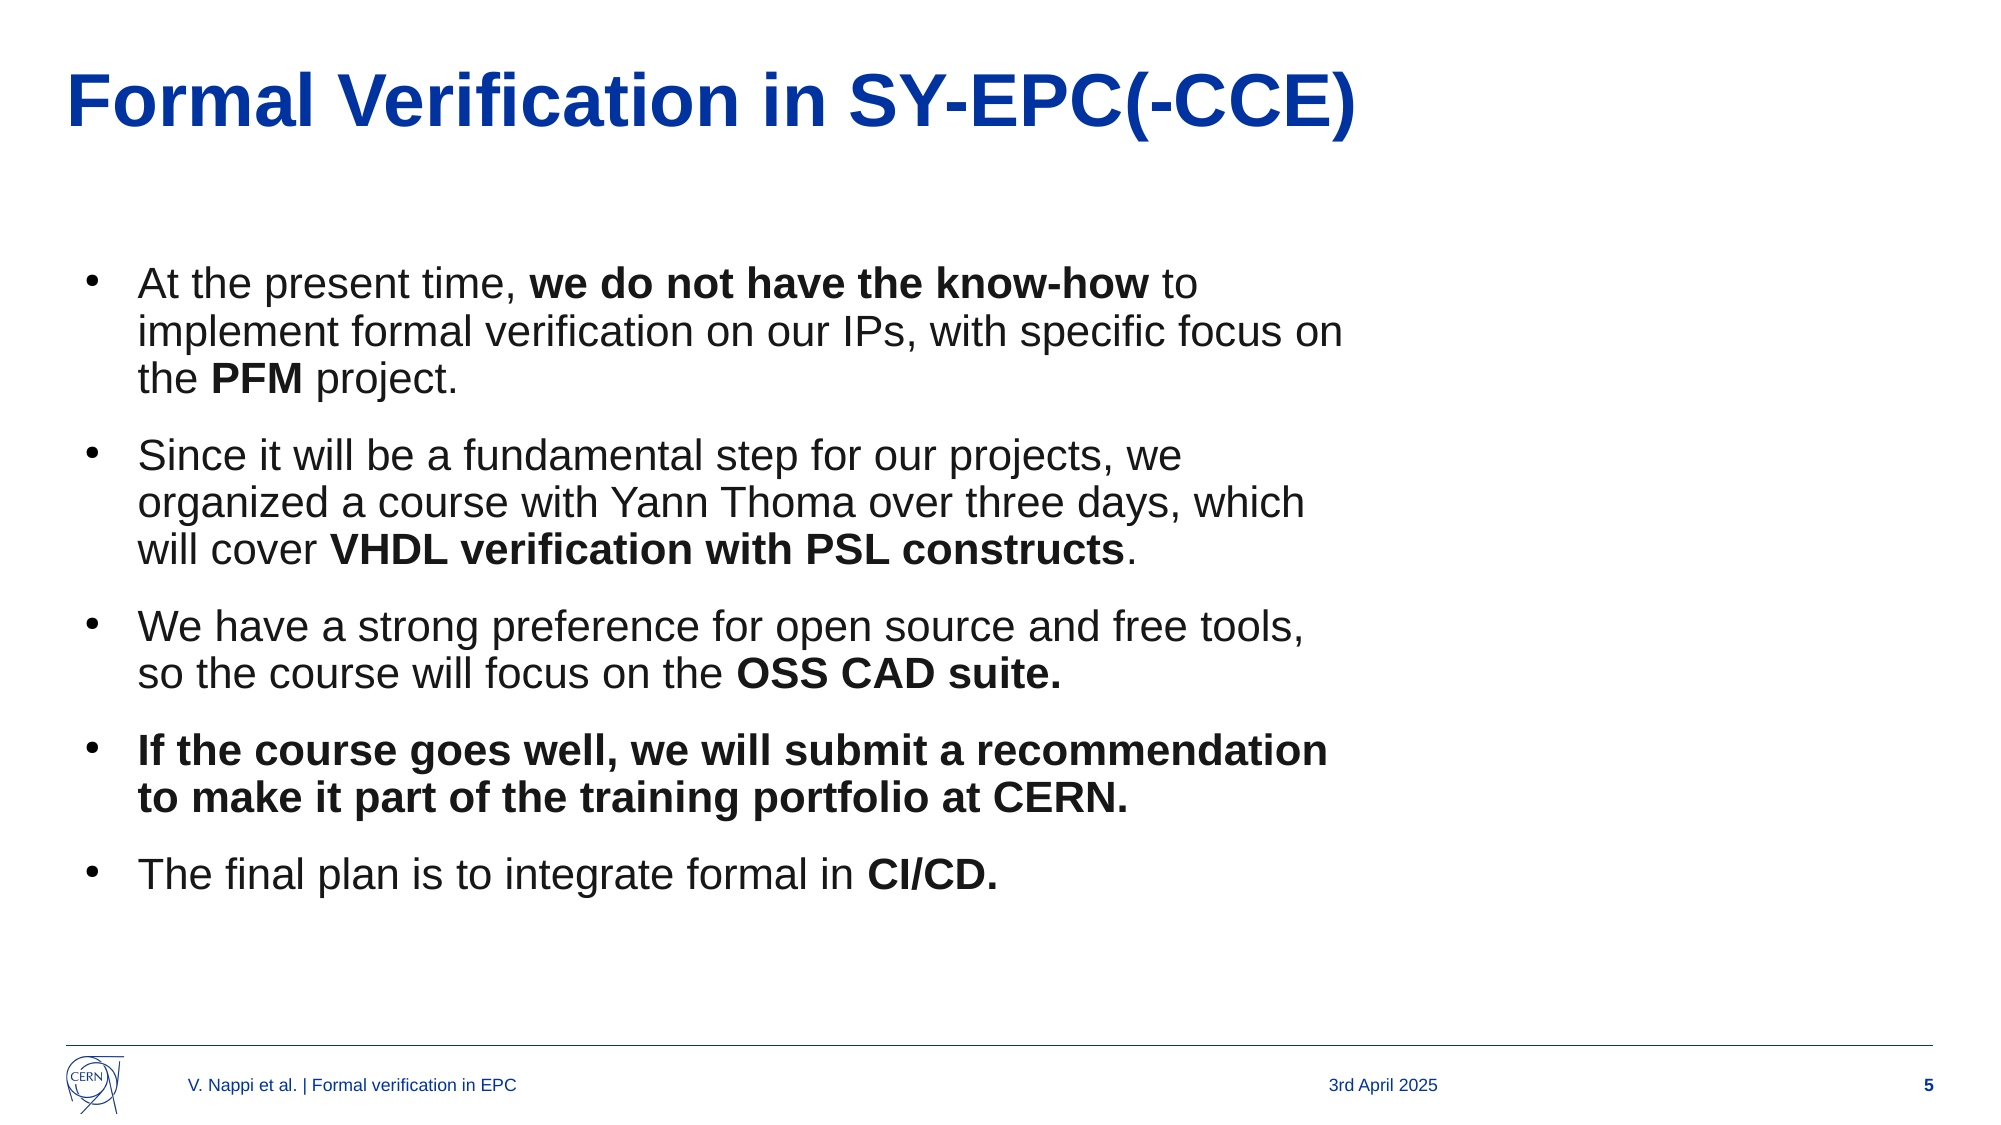

Formal Verification in SY-EPC(-CCE)
# At the present time, we do not have the know-how to implement formal verification on our IPs, with specific focus on the PFM project.
Since it will be a fundamental step for our projects, we organized a course with Yann Thoma over three days, which will cover VHDL verification with PSL constructs.
We have a strong preference for open source and free tools, so the course will focus on the OSS CAD suite.
If the course goes well, we will submit a recommendation to make it part of the training portfolio at CERN.
The final plan is to integrate formal in CI/CD.
V. Nappi et al. | Formal verification in EPC
3rd April 2025
5